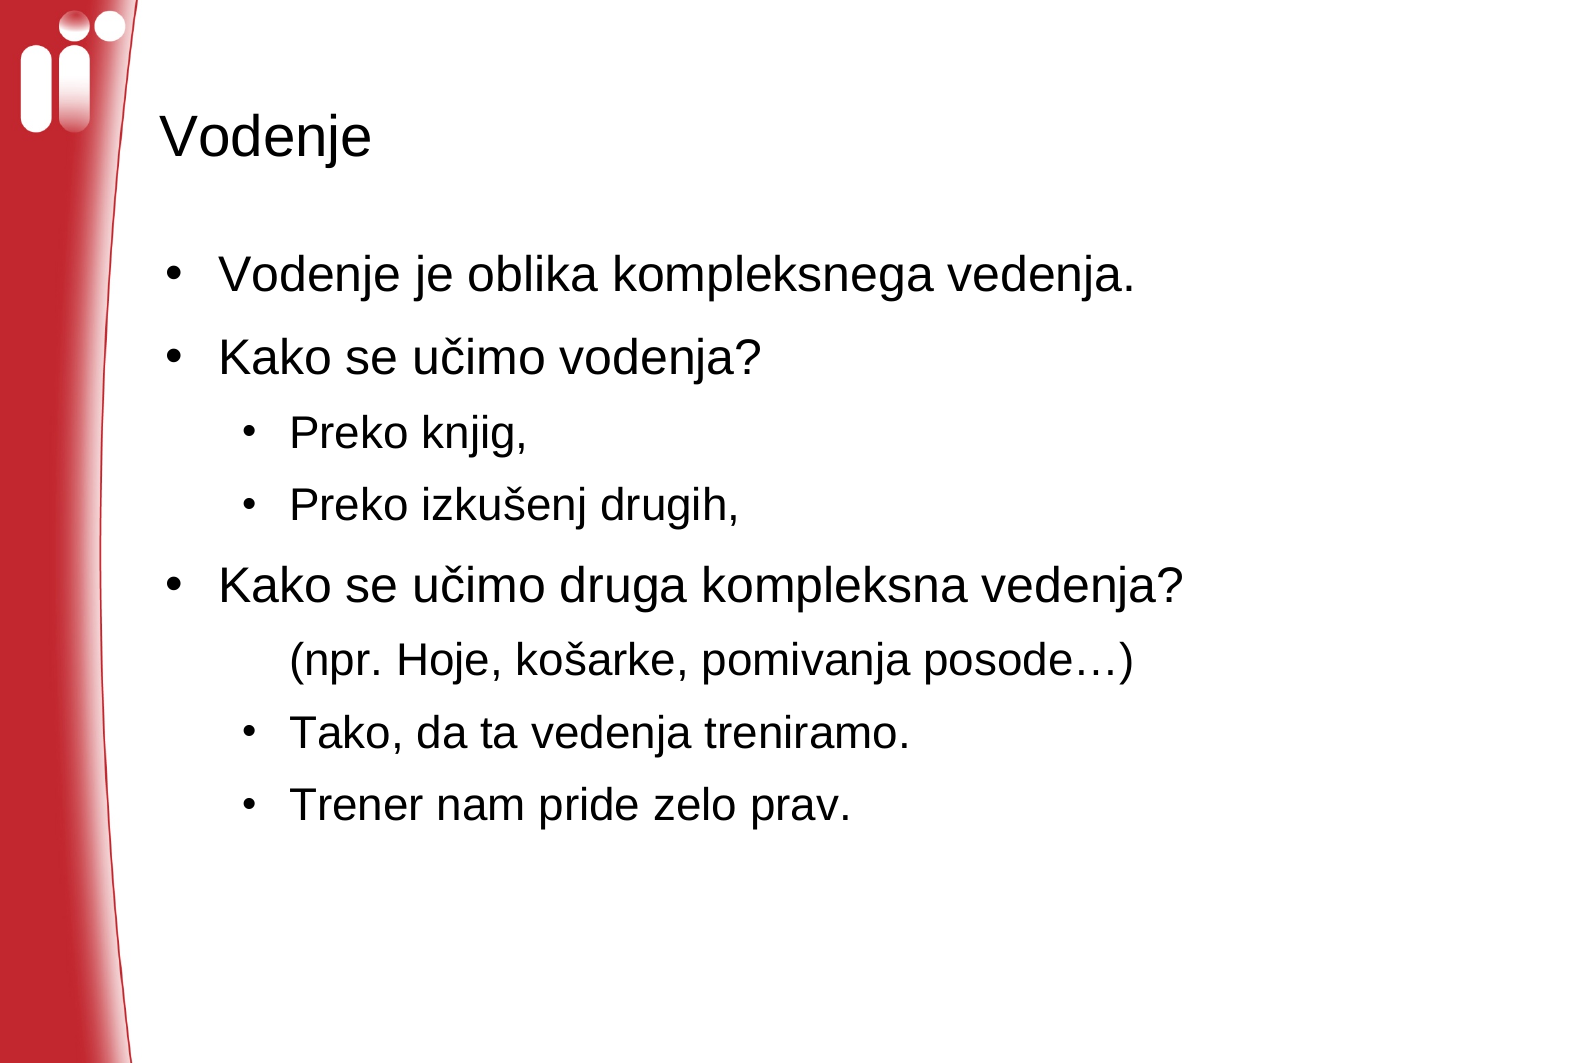

# Vodenje
Vodenje je oblika kompleksnega vedenja.
Kako se učimo vodenja?
Preko knjig,
Preko izkušenj drugih,
Kako se učimo druga kompleksna vedenja?
	(npr. Hoje, košarke, pomivanja posode…)
Tako, da ta vedenja treniramo.
Trener nam pride zelo prav.